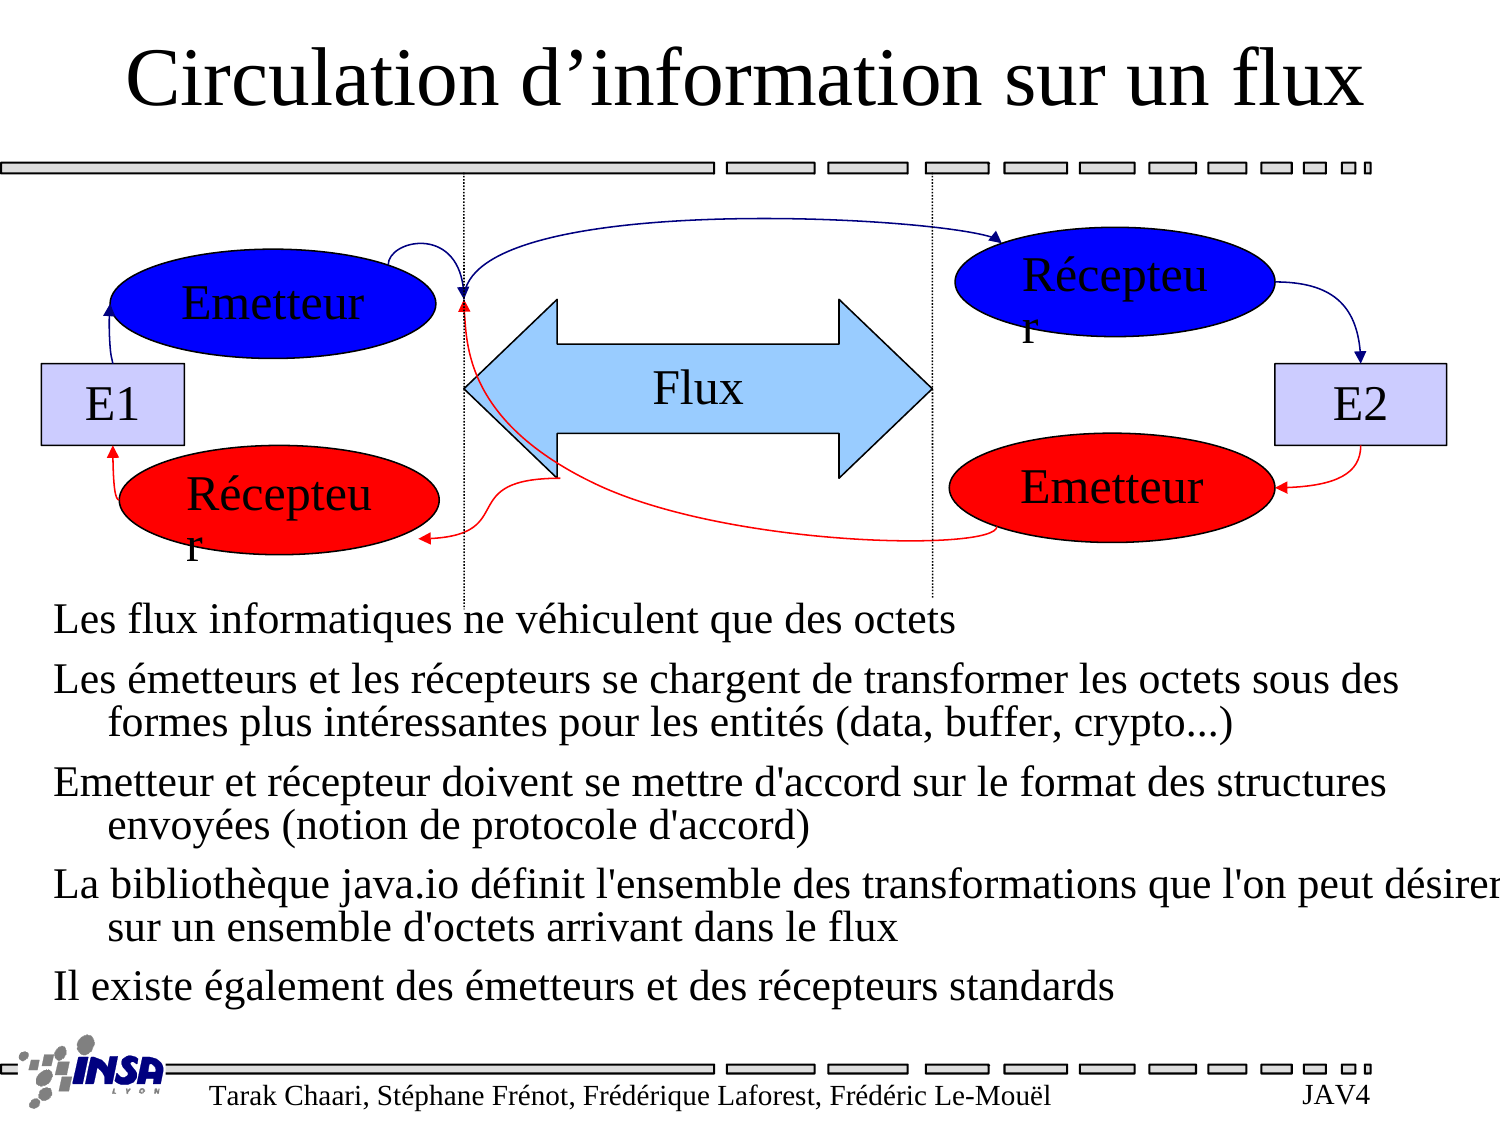

# Circulation d’information sur un flux
Récepteur
Emetteur
Flux
E1
E2
Emetteur
Récepteur
Les flux informatiques ne véhiculent que des octets
Les émetteurs et les récepteurs se chargent de transformer les octets sous des formes plus intéressantes pour les entités (data, buffer, crypto...)‏
Emetteur et récepteur doivent se mettre d'accord sur le format des structures envoyées (notion de protocole d'accord)‏
La bibliothèque java.io définit l'ensemble des transformations que l'on peut désirer sur un ensemble d'octets arrivant dans le flux
Il existe également des émetteurs et des récepteurs standards